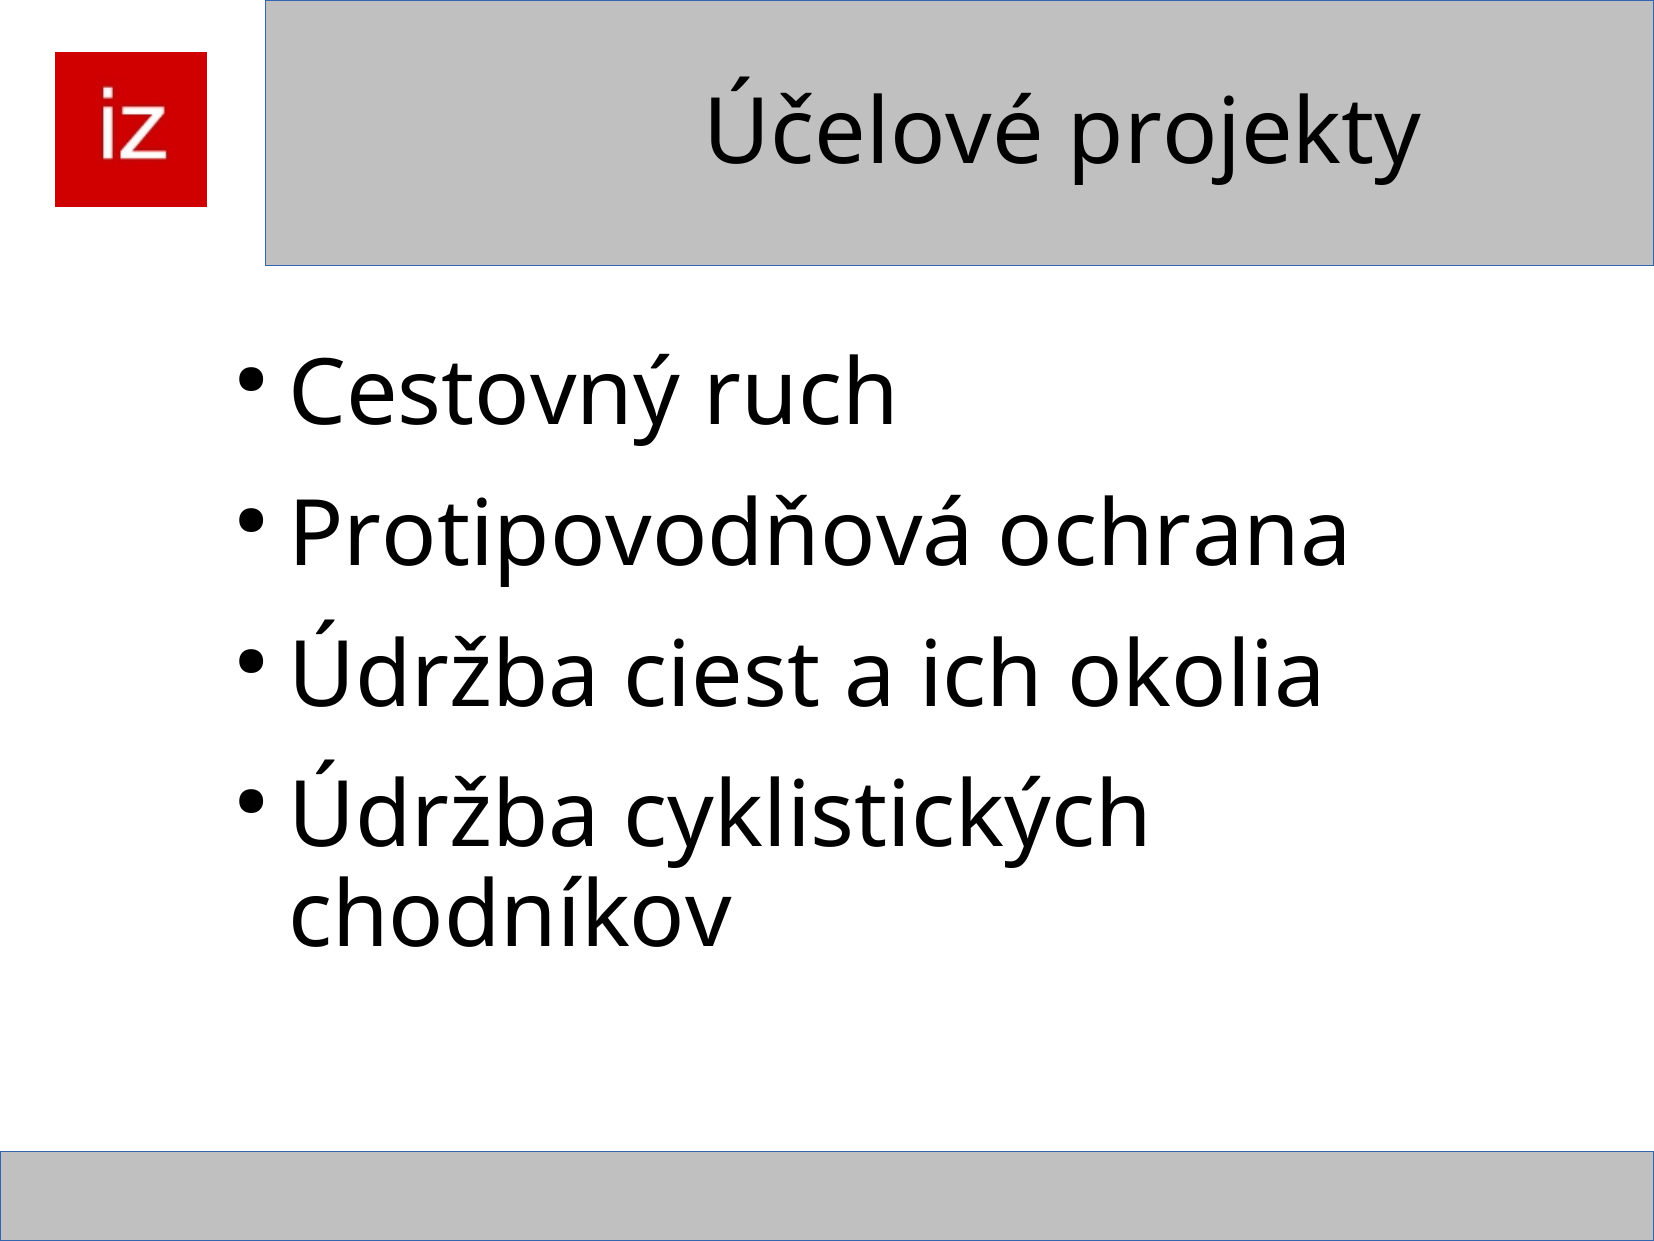

# Účelové projekty
Cestovný ruch
Protipovodňová ochrana
Údržba ciest a ich okolia
Údržba cyklistických chodníkov